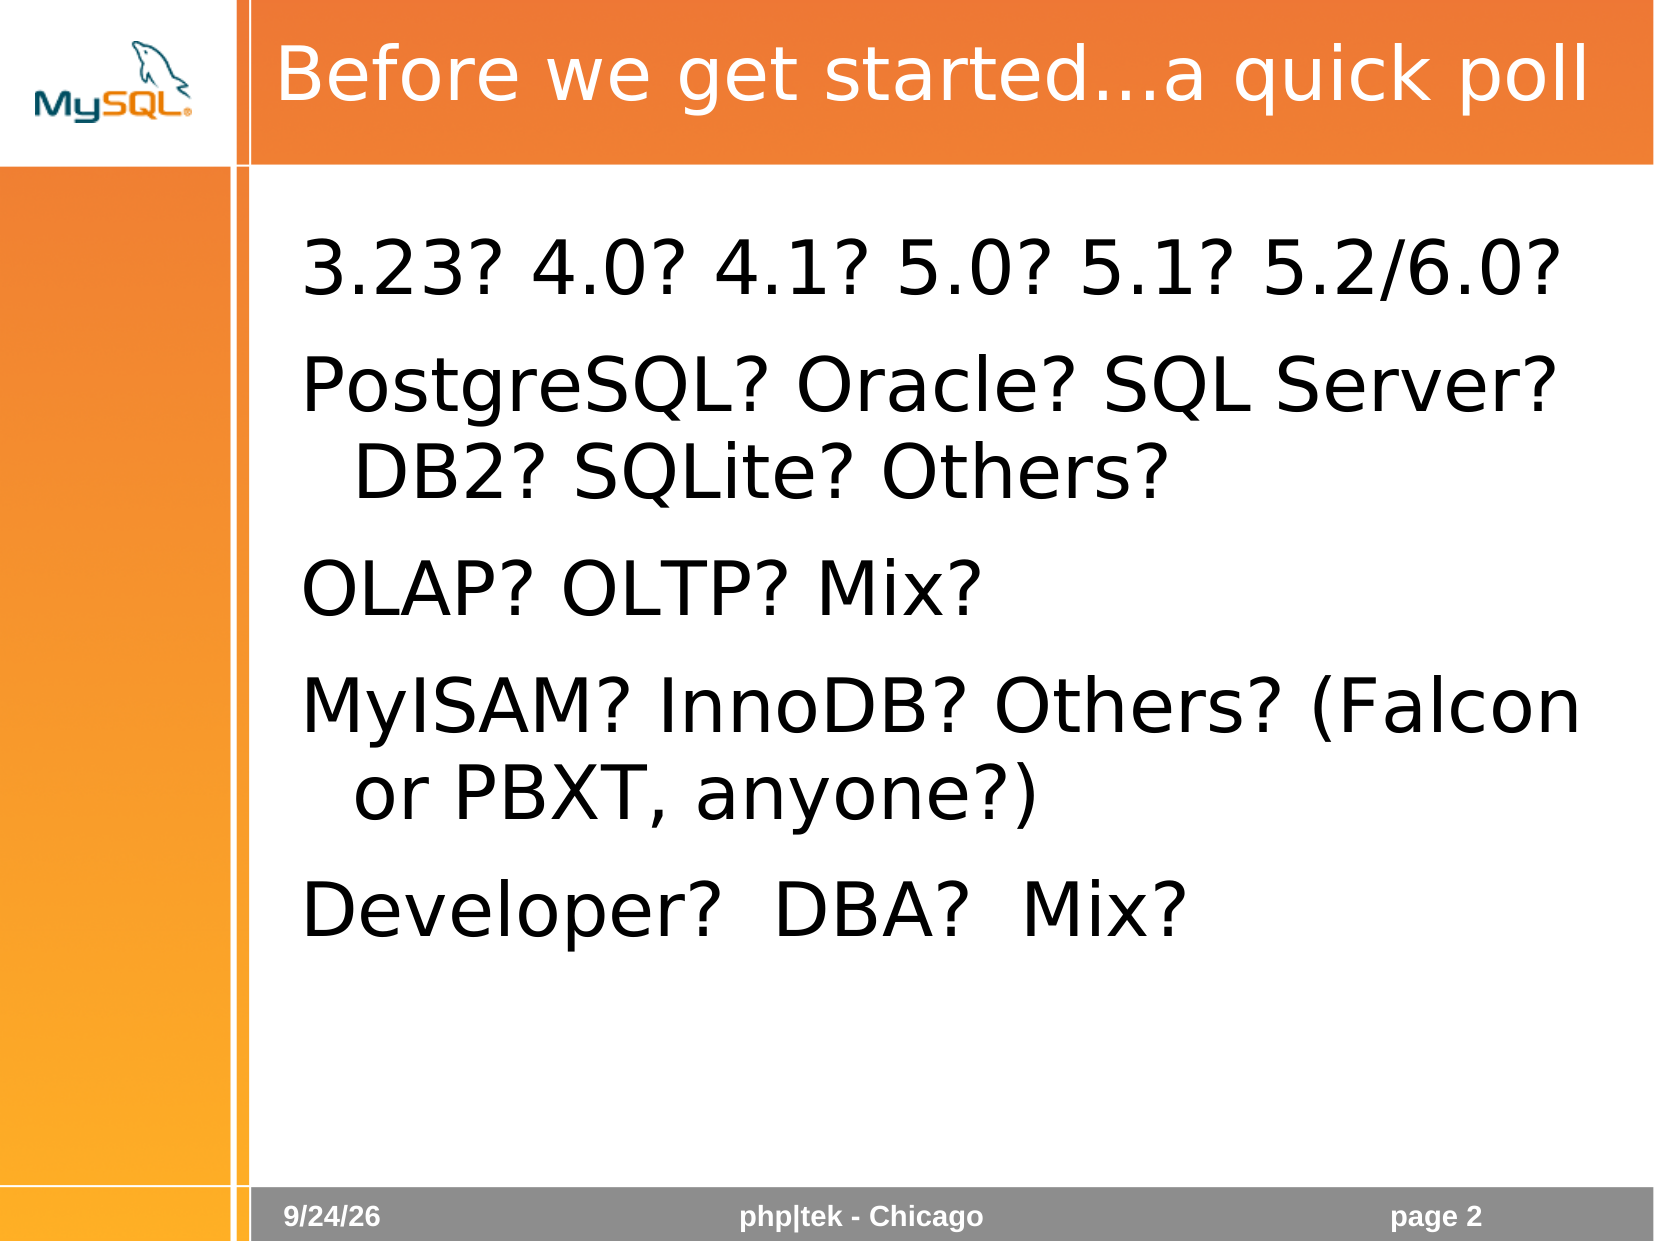

# Before we get started...a quick poll
3.23? 4.0? 4.1? 5.0? 5.1? 5.2/6.0?
PostgreSQL? Oracle? SQL Server? DB2? SQLite? Others?
OLAP? OLTP? Mix?
MyISAM? InnoDB? Others? (Falcon or PBXT, anyone?)
Developer? DBA? Mix?